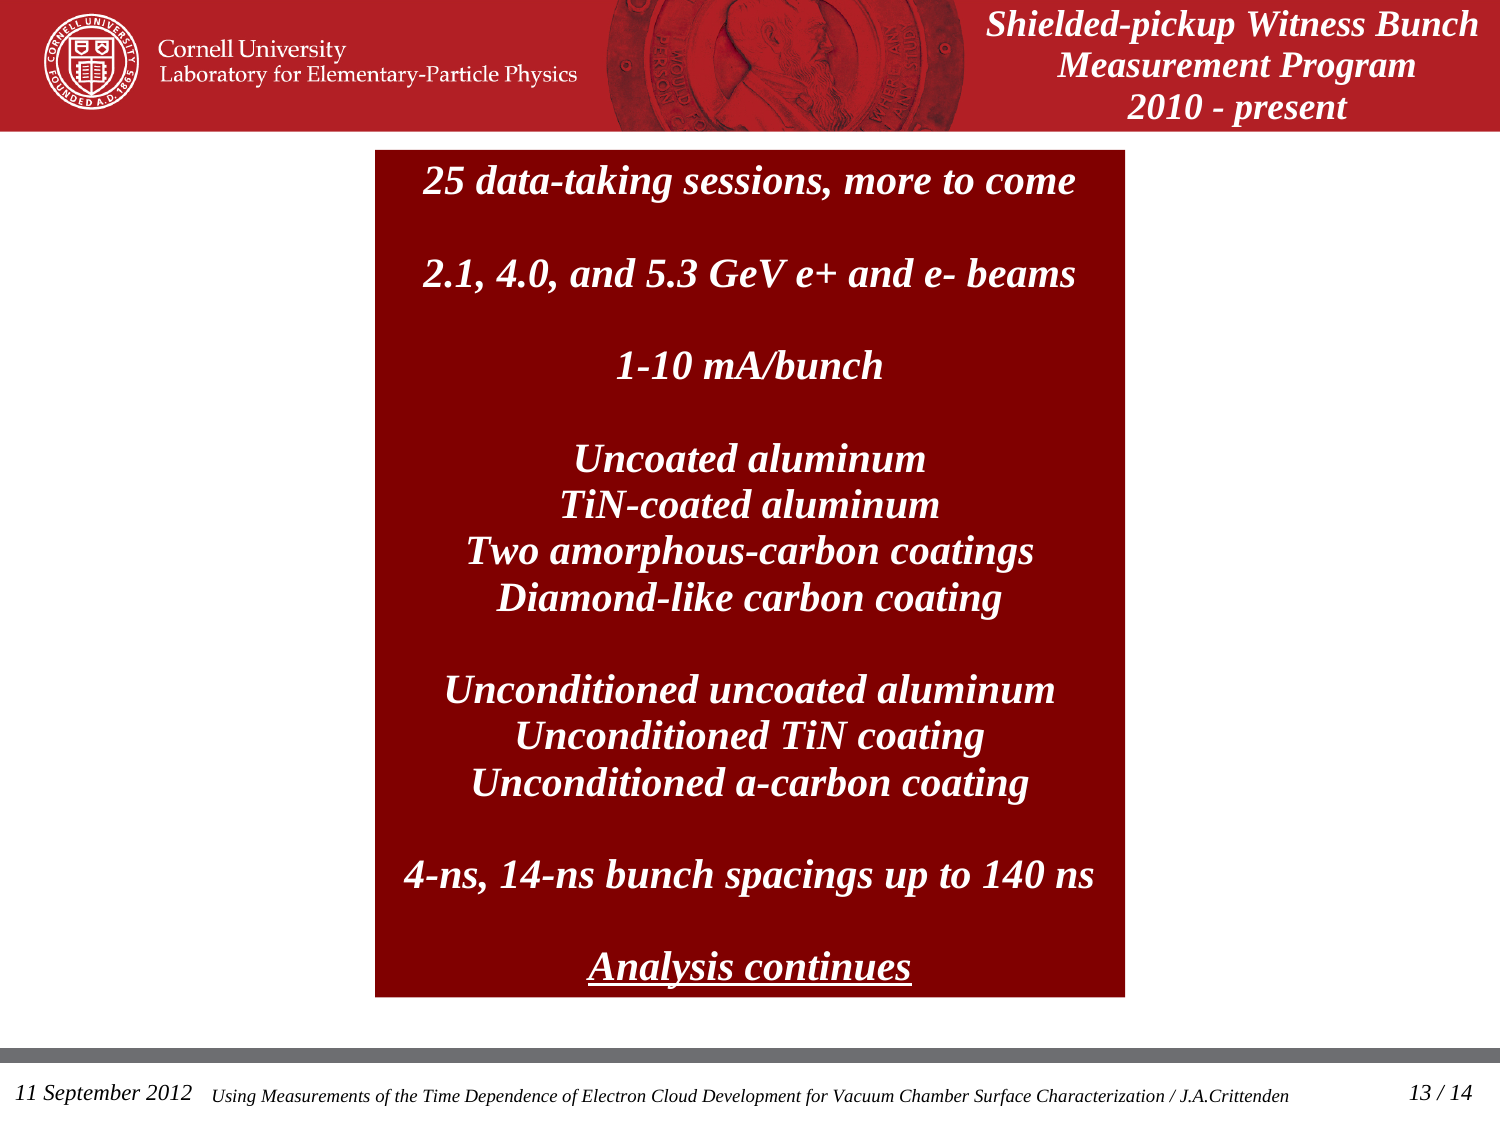

Shielded-pickup Witness Bunch
Measurement Program
2010 - present
25 data-taking sessions, more to come
2.1, 4.0, and 5.3 GeV e+ and e- beams
1-10 mA/bunch
Uncoated aluminum
TiN-coated aluminum
Two amorphous-carbon coatings
Diamond-like carbon coating
Unconditioned uncoated aluminum
Unconditioned TiN coating
Unconditioned a-carbon coating
4-ns, 14-ns bunch spacings up to 140 ns
Analysis continues